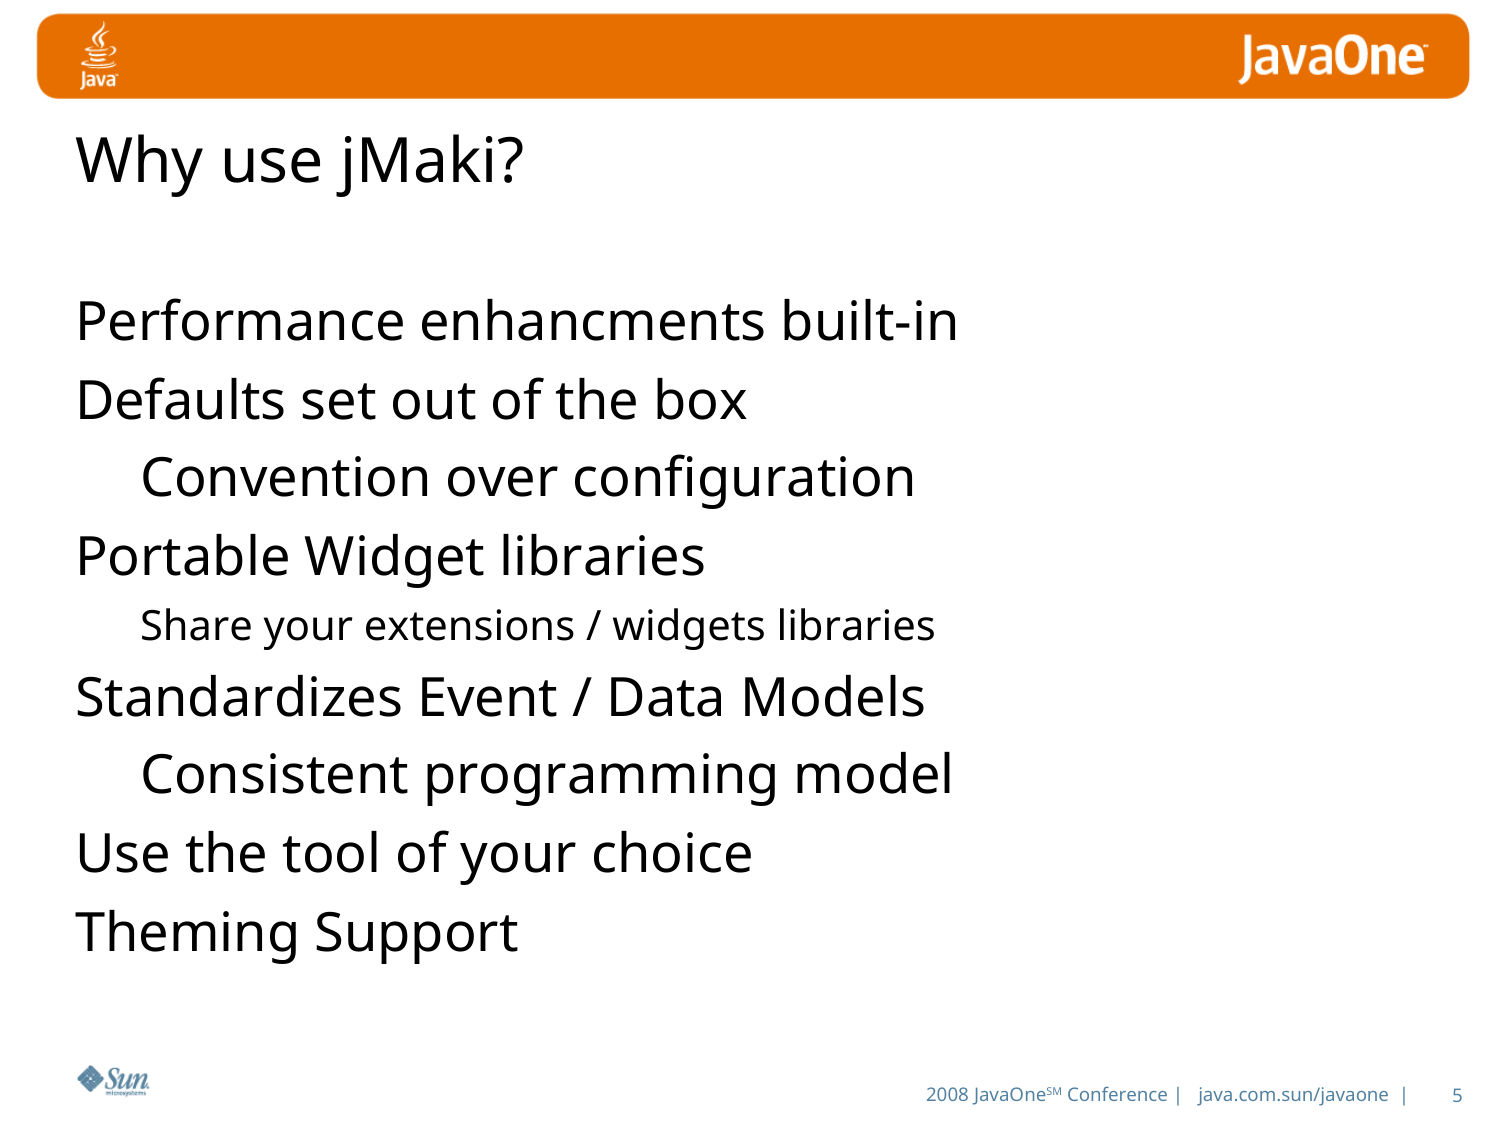

# Why use jMaki?
Performance enhancments built-in
Defaults set out of the box
Convention over configuration
Portable Widget libraries
Share your extensions / widgets libraries
Standardizes Event / Data Models
Consistent programming model
Use the tool of your choice
Theming Support